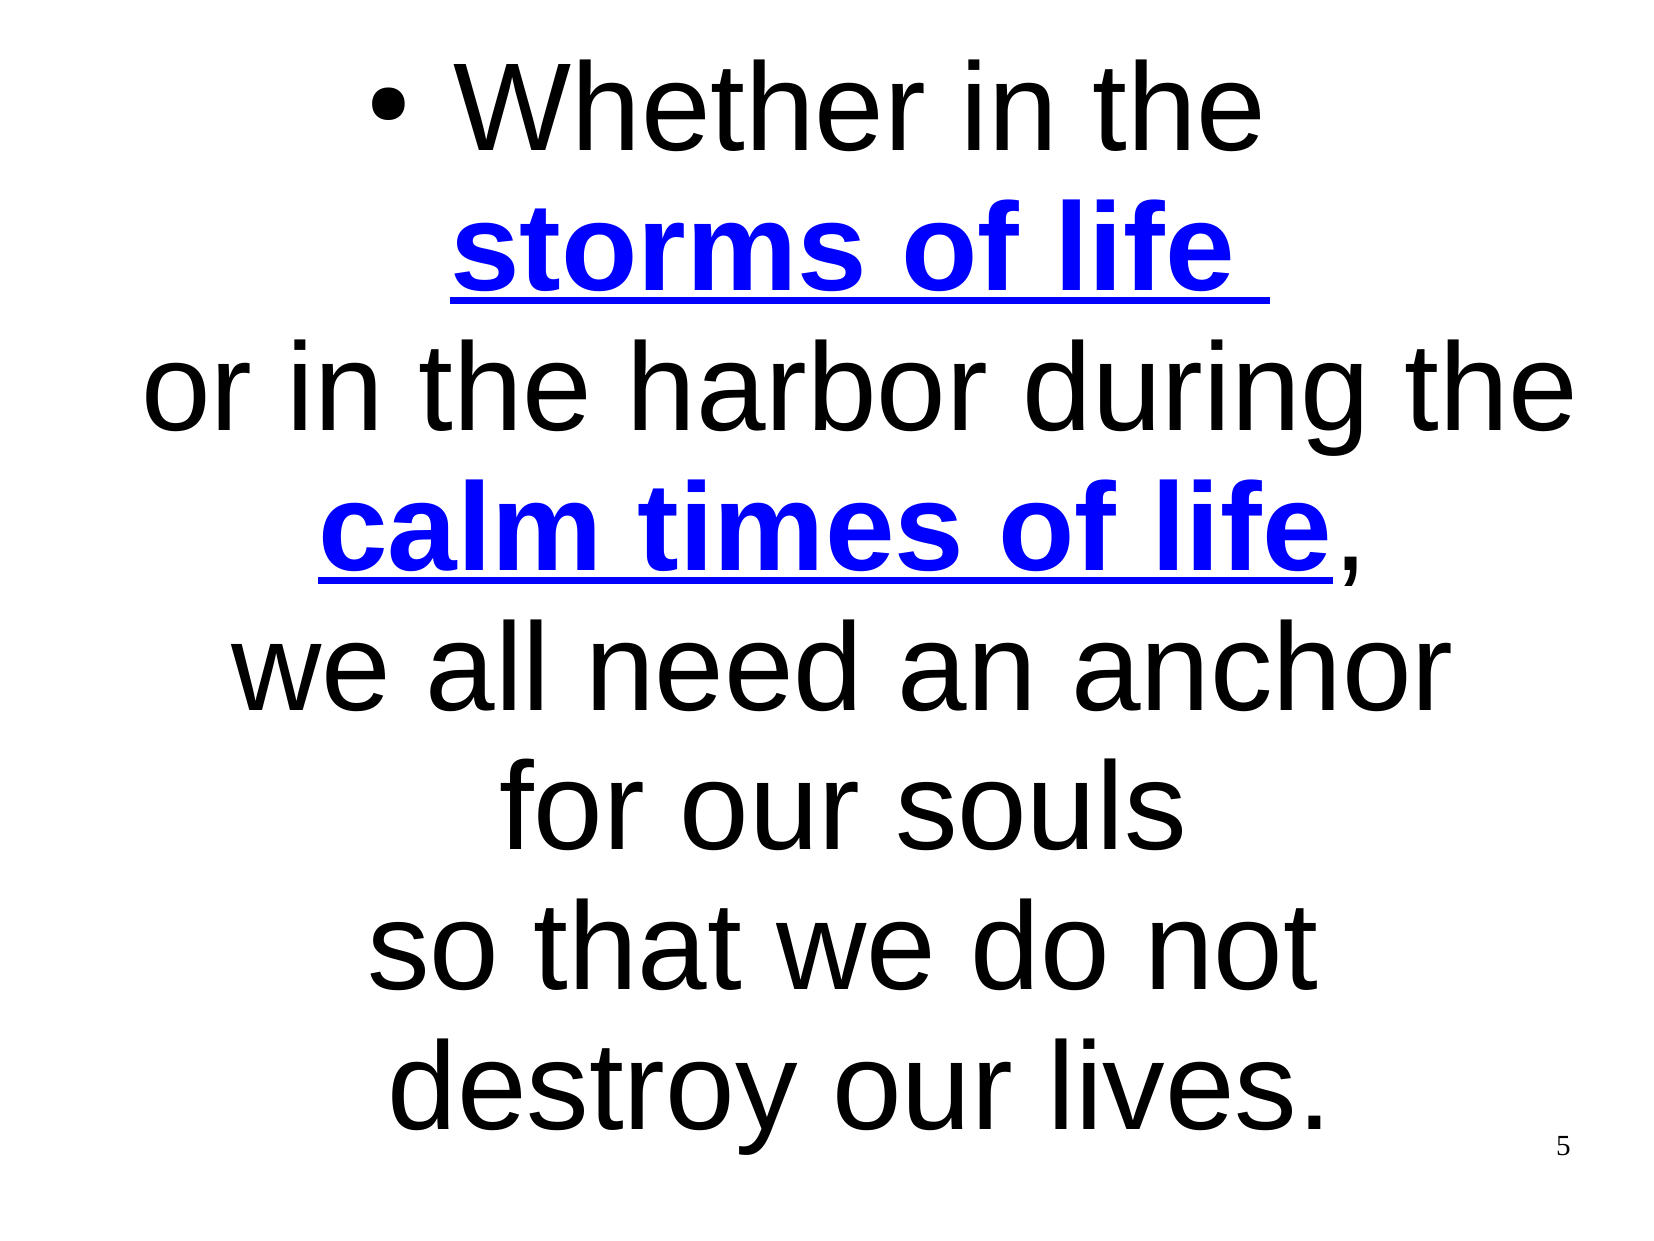

# Whether in the storms of life or in the harbor during the calm times of life, we all need an anchor for our souls so that we do not destroy our lives.
5